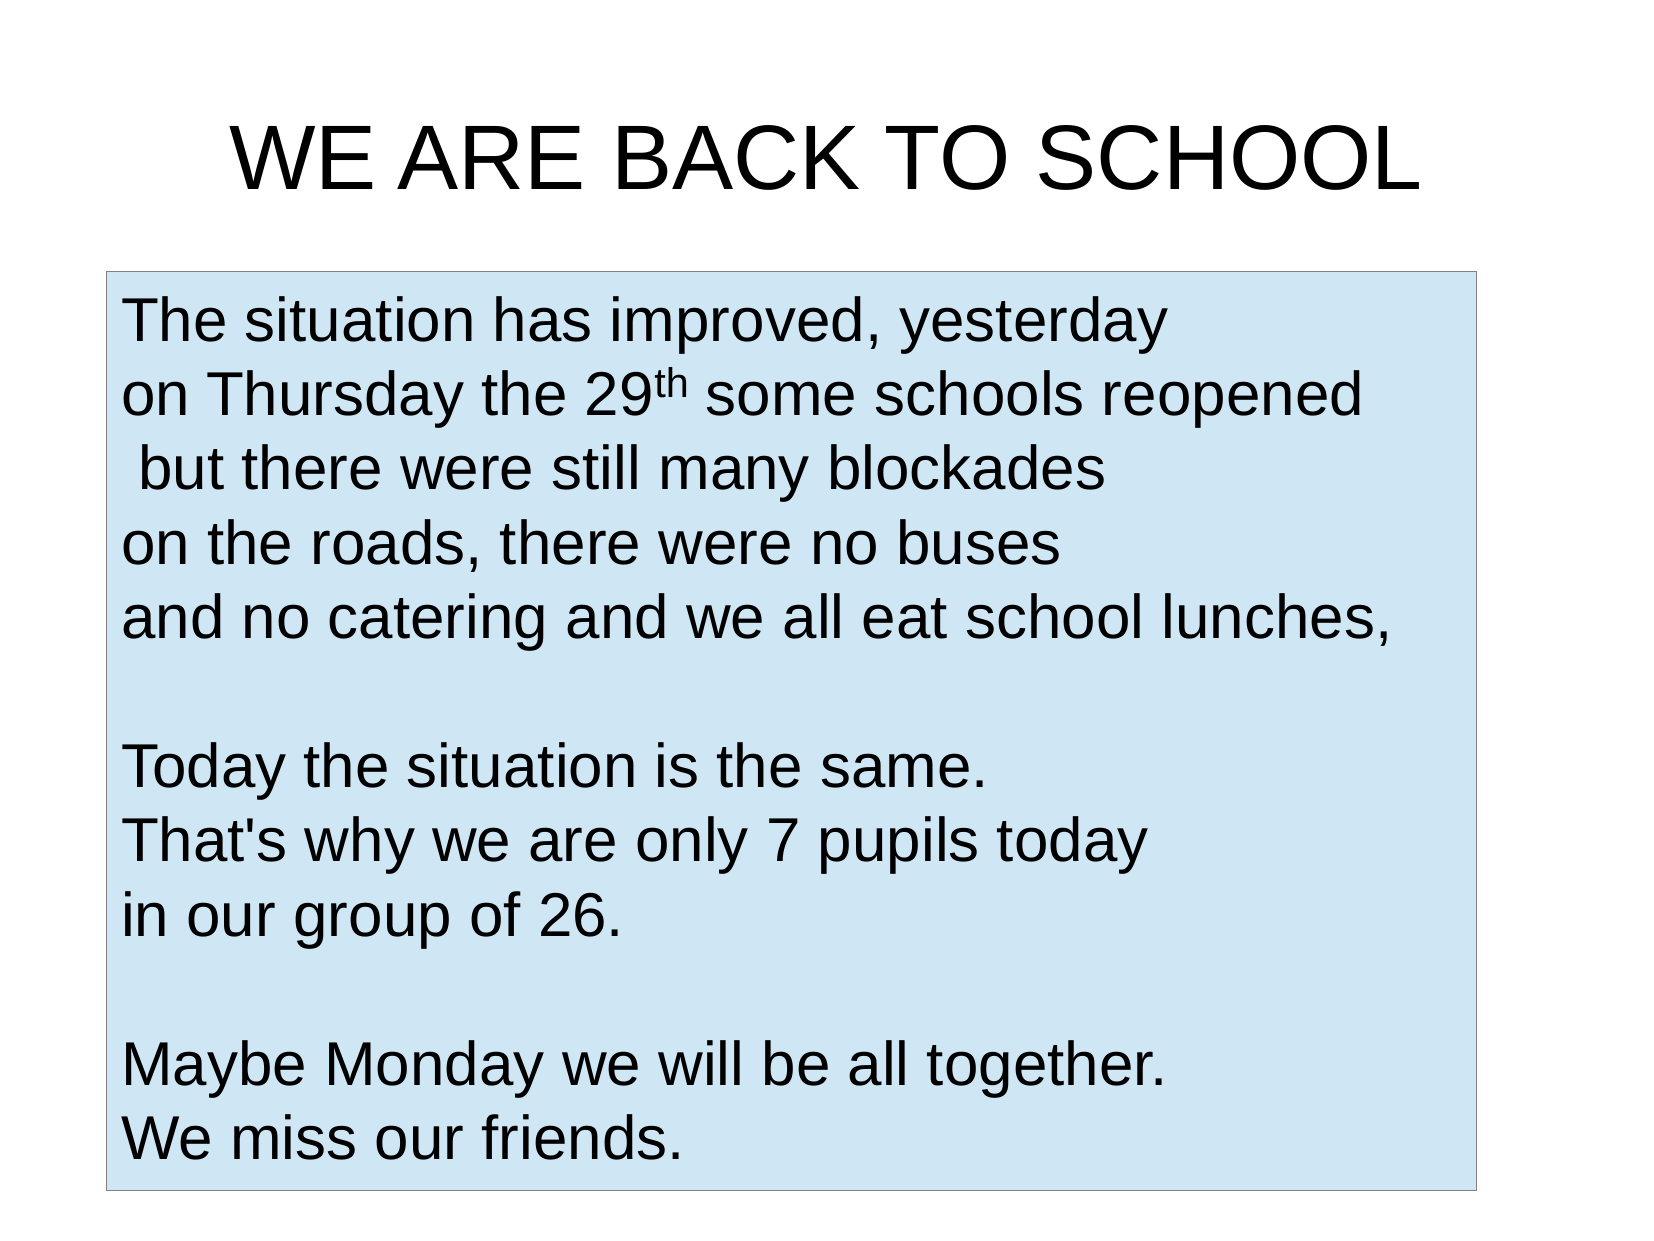

# WE ARE BACK TO SCHOOL
The situation has improved, yesterday
on Thursday the 29th some schools reopened
 but there were still many blockades
on the roads, there were no buses
and no catering and we all eat school lunches,
Today the situation is the same.
That's why we are only 7 pupils today
in our group of 26.
Maybe Monday we will be all together.
We miss our friends.